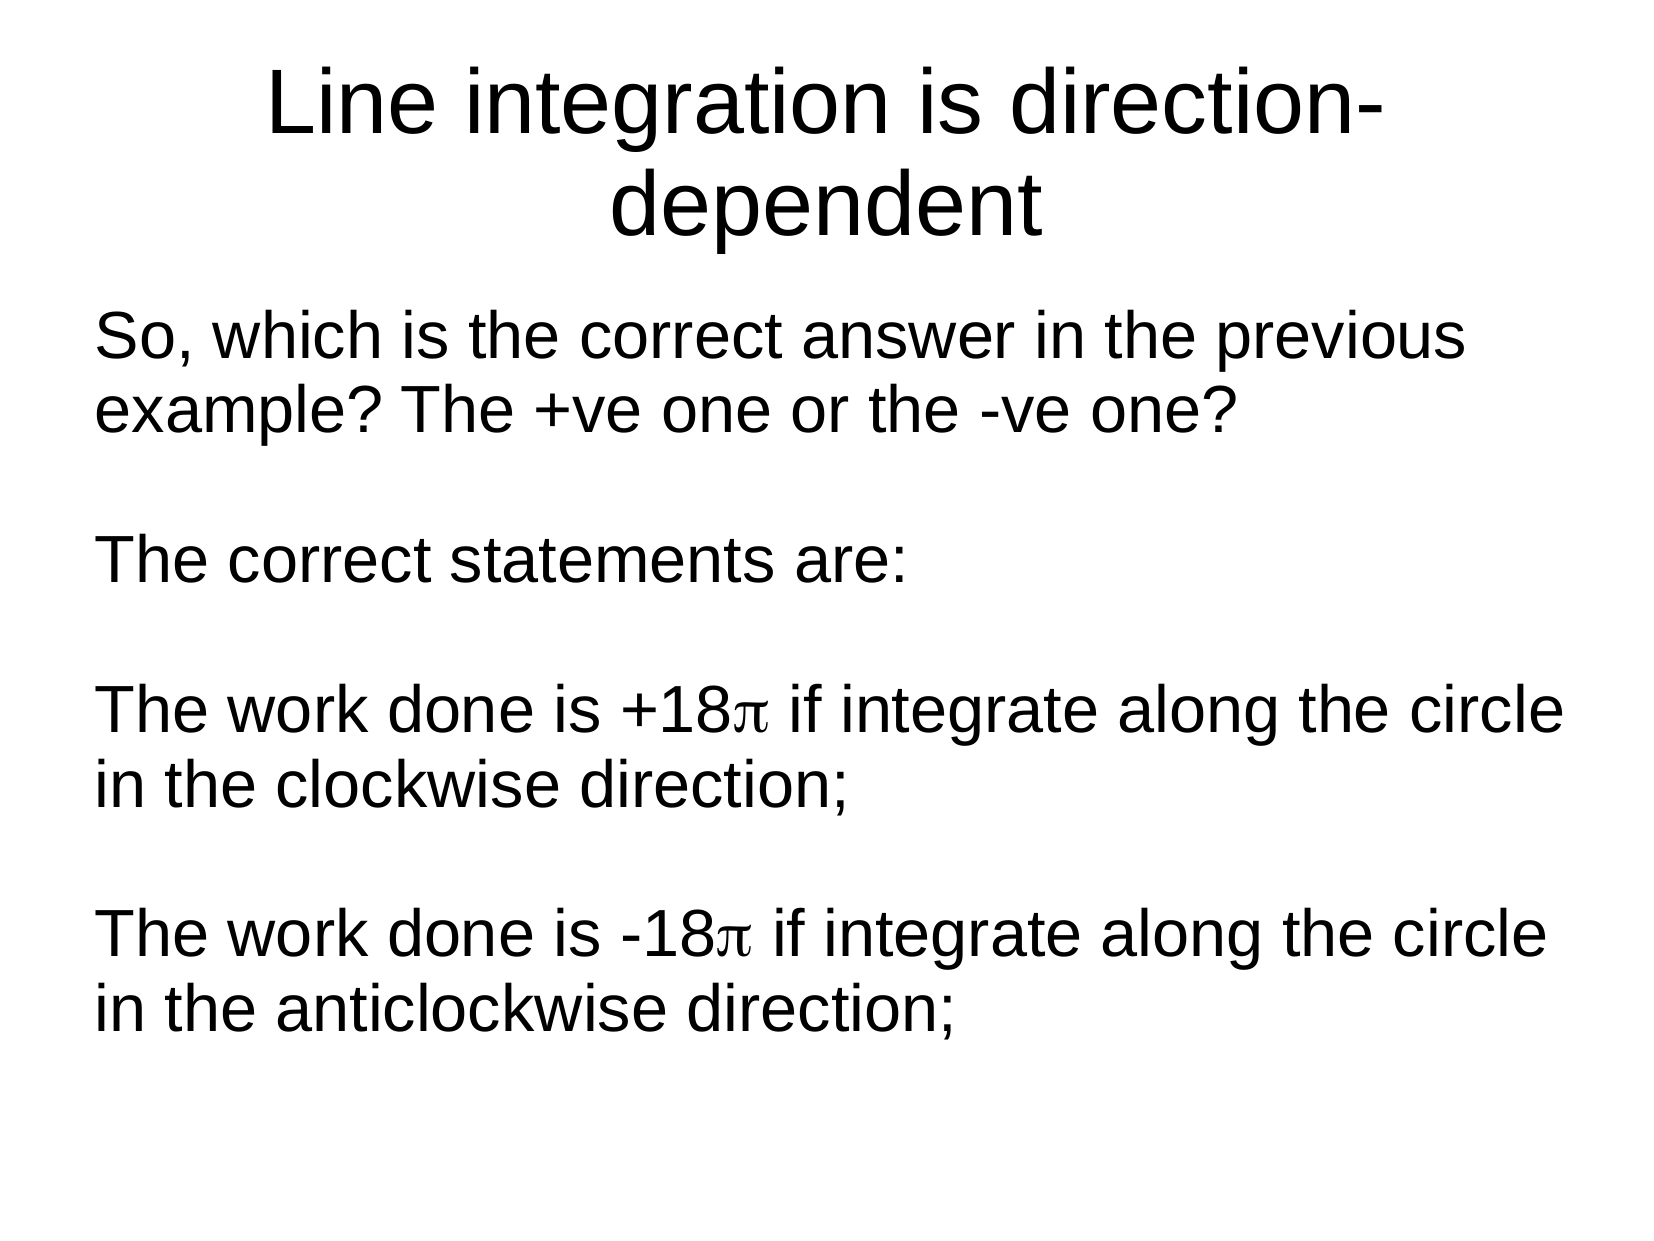

# Line integration is direction-dependent
So, which is the correct answer in the previous example? The +ve one or the -ve one?
The correct statements are:
The work done is +18p if integrate along the circle in the clockwise direction;
The work done is -18p if integrate along the circle in the anticlockwise direction;